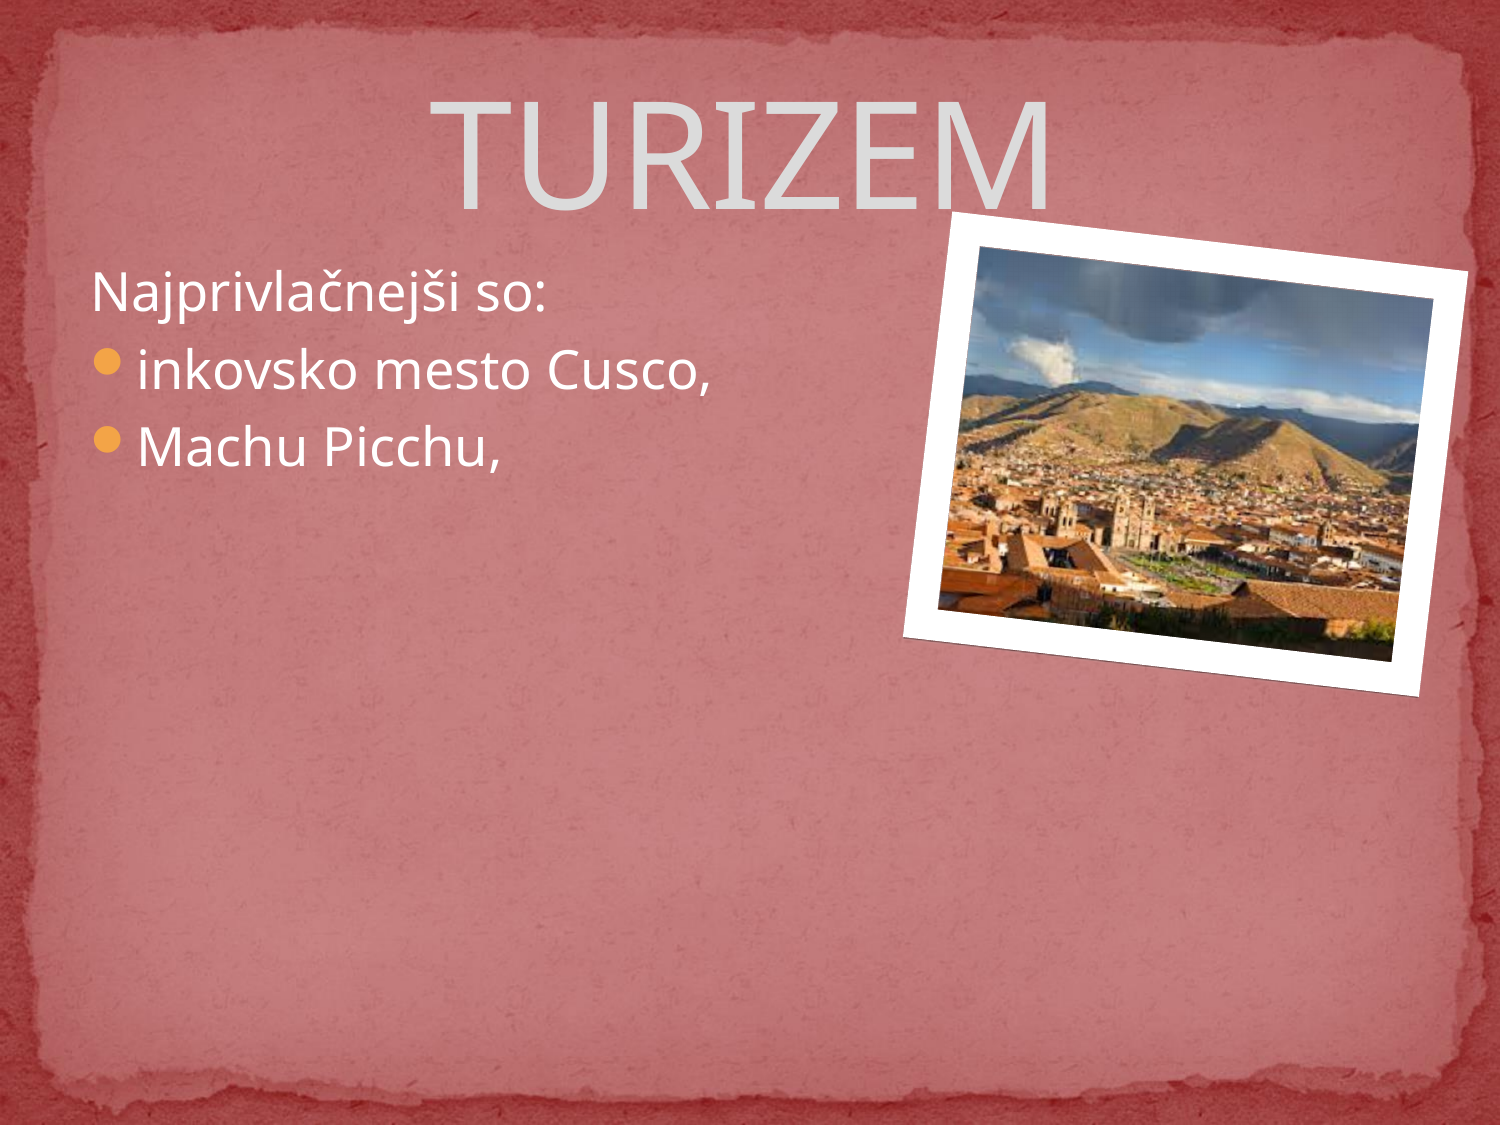

TURIZEM
# Najprivlačnejši so:
inkovsko mesto Cusco,
Machu Picchu,